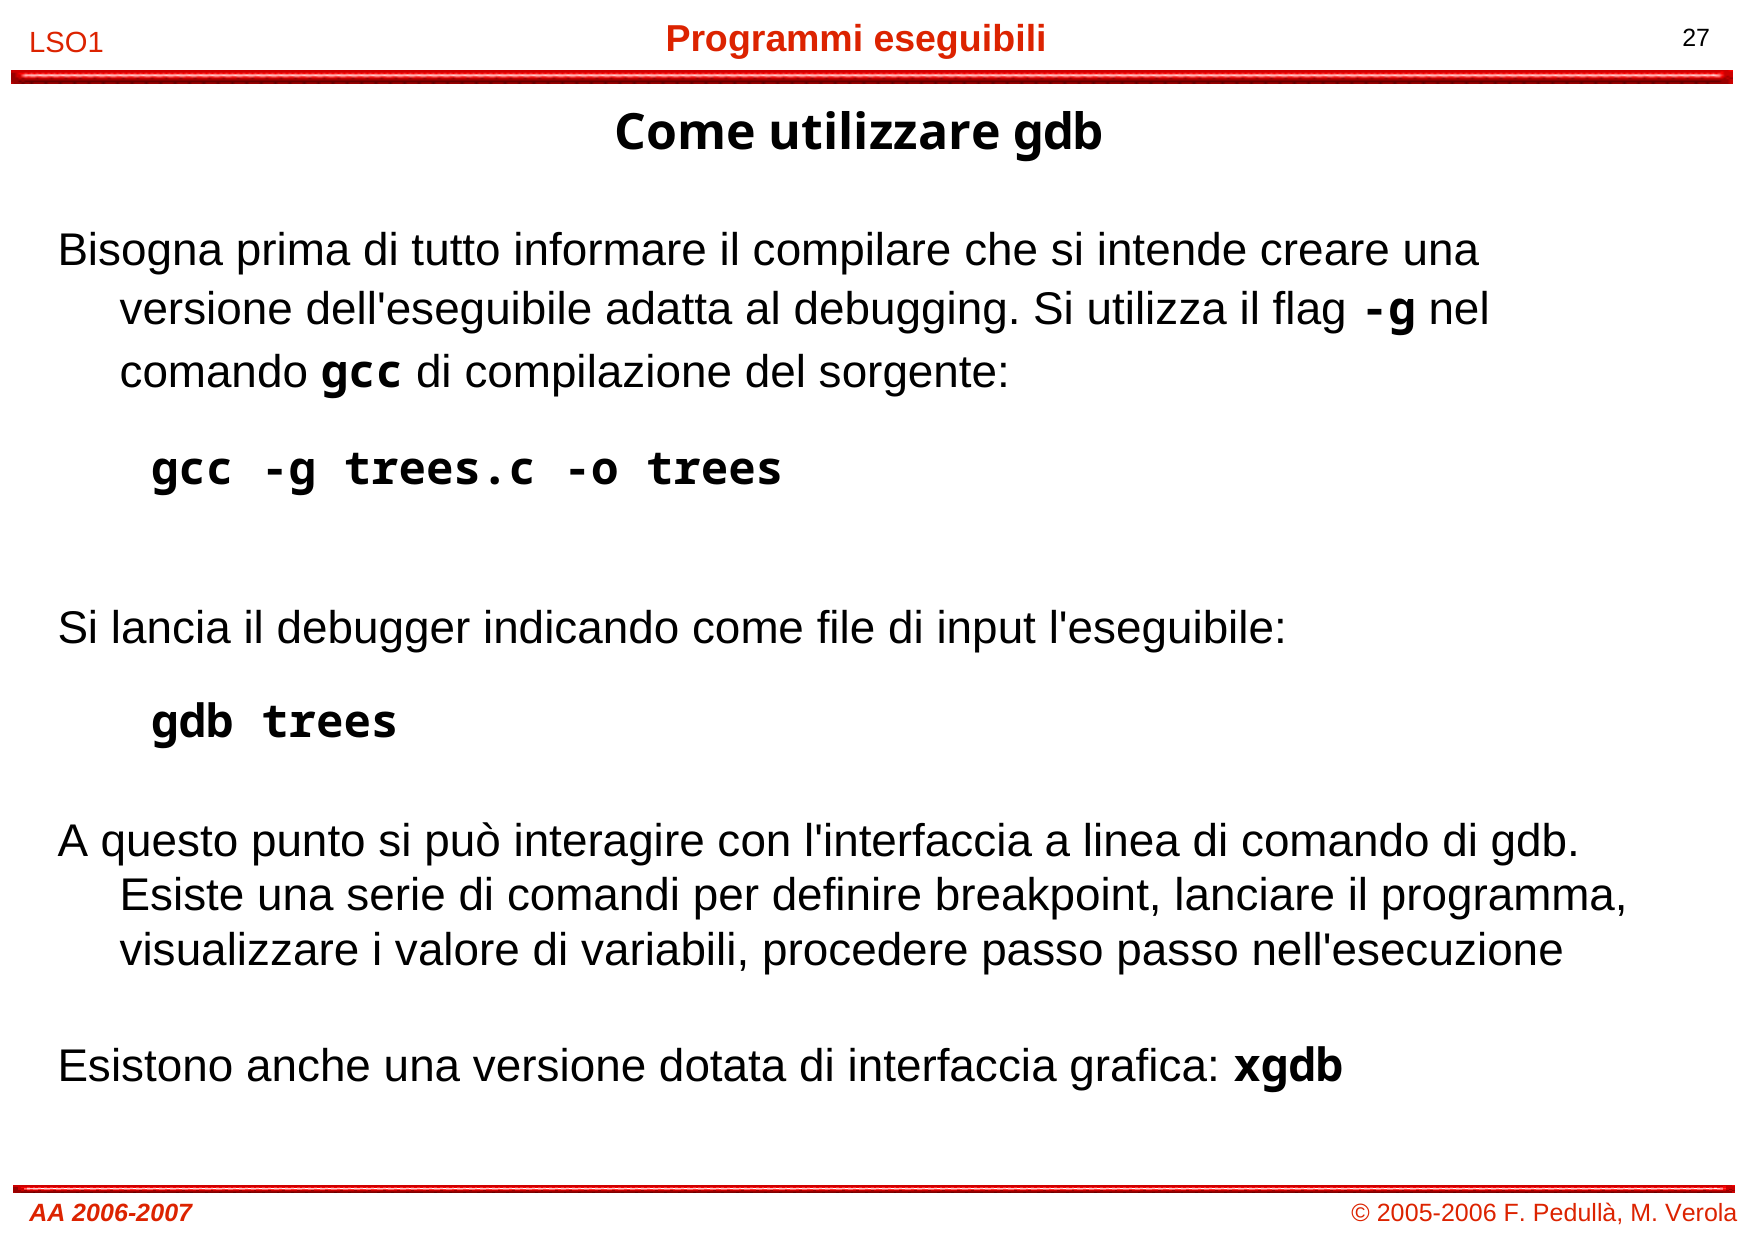

# Come utilizzare gdb
Bisogna prima di tutto informare il compilare che si intende creare una versione dell'eseguibile adatta al debugging. Si utilizza il flag -g nel comando gcc di compilazione del sorgente:
gcc -g trees.c -o trees
Si lancia il debugger indicando come file di input l'eseguibile:
gdb trees
A questo punto si può interagire con l'interfaccia a linea di comando di gdb. Esiste una serie di comandi per definire breakpoint, lanciare il programma, visualizzare i valore di variabili, procedere passo passo nell'esecuzione
Esistono anche una versione dotata di interfaccia grafica: xgdb